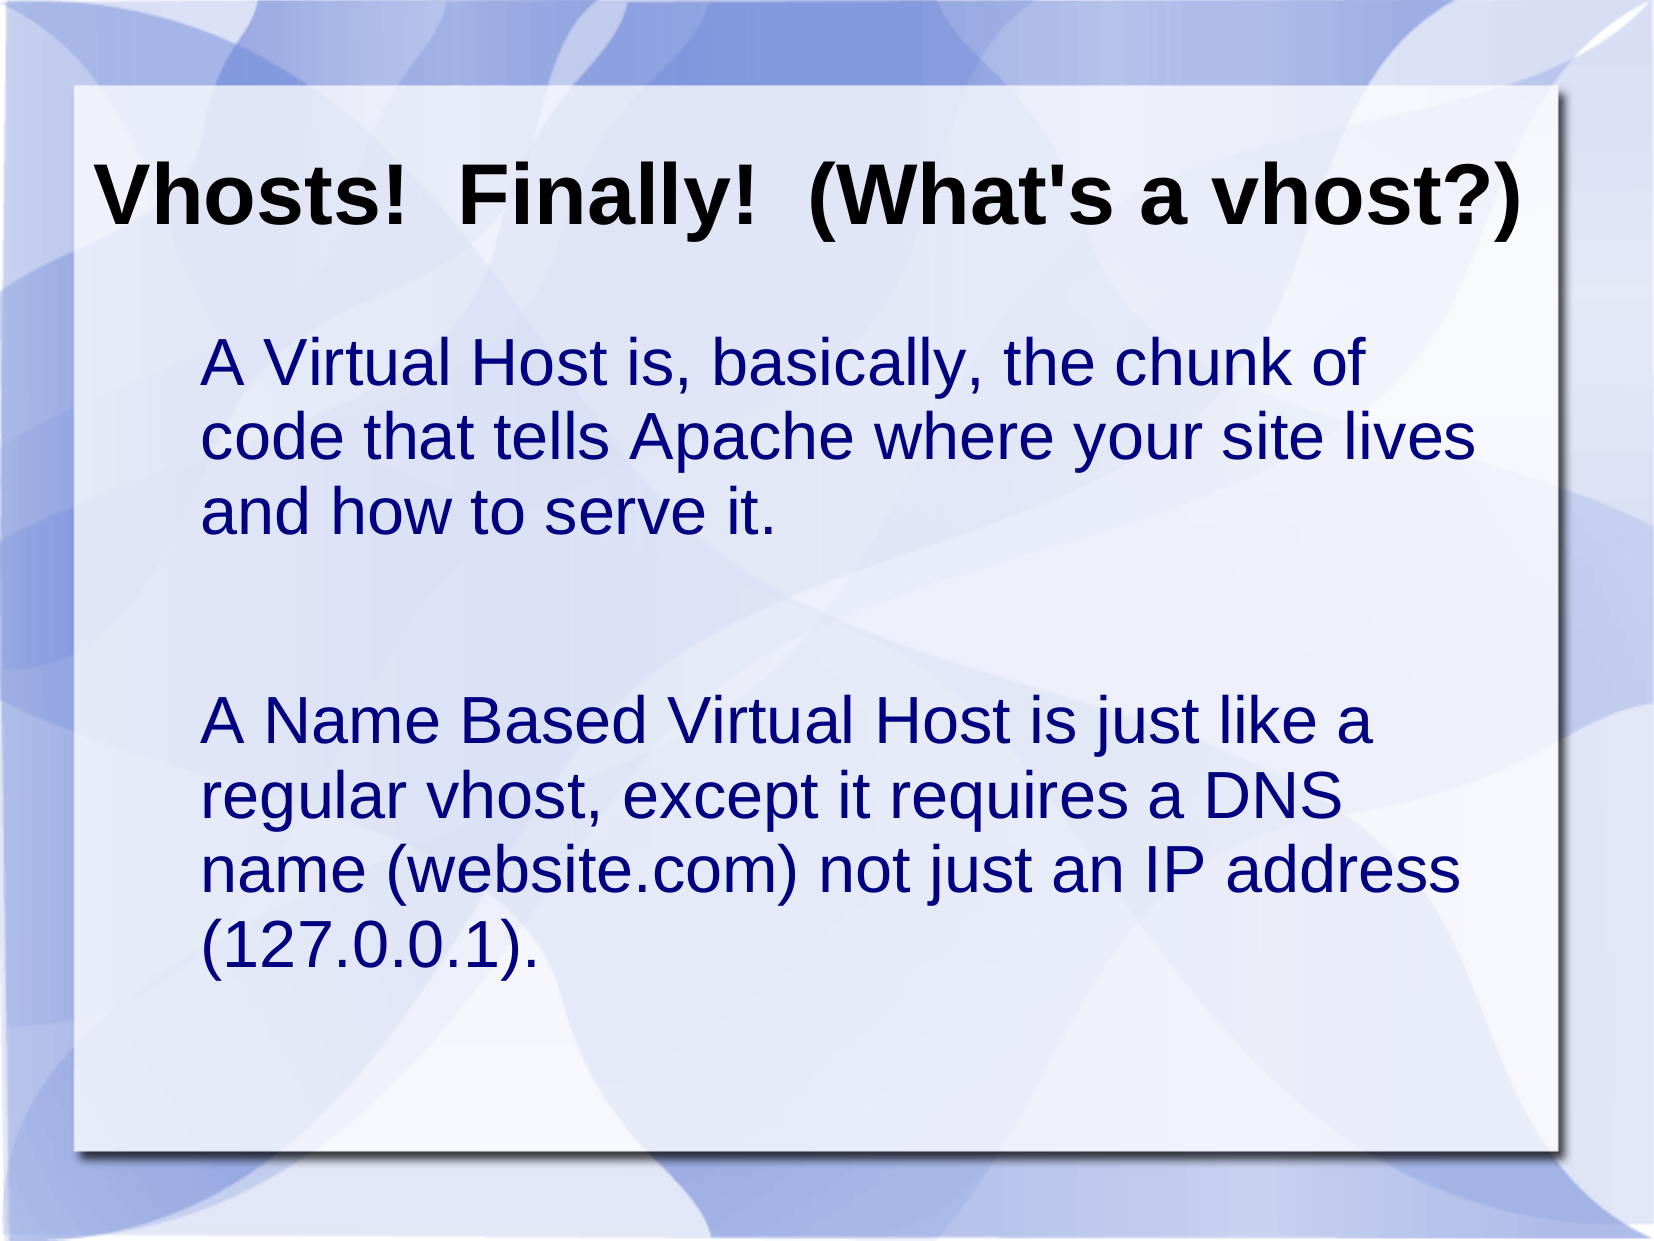

# Vhosts! Finally! (What's a vhost?)
A Virtual Host is, basically, the chunk of code that tells Apache where your site lives and how to serve it.
A Name Based Virtual Host is just like a regular vhost, except it requires a DNS name (website.com) not just an IP address (127.0.0.1).